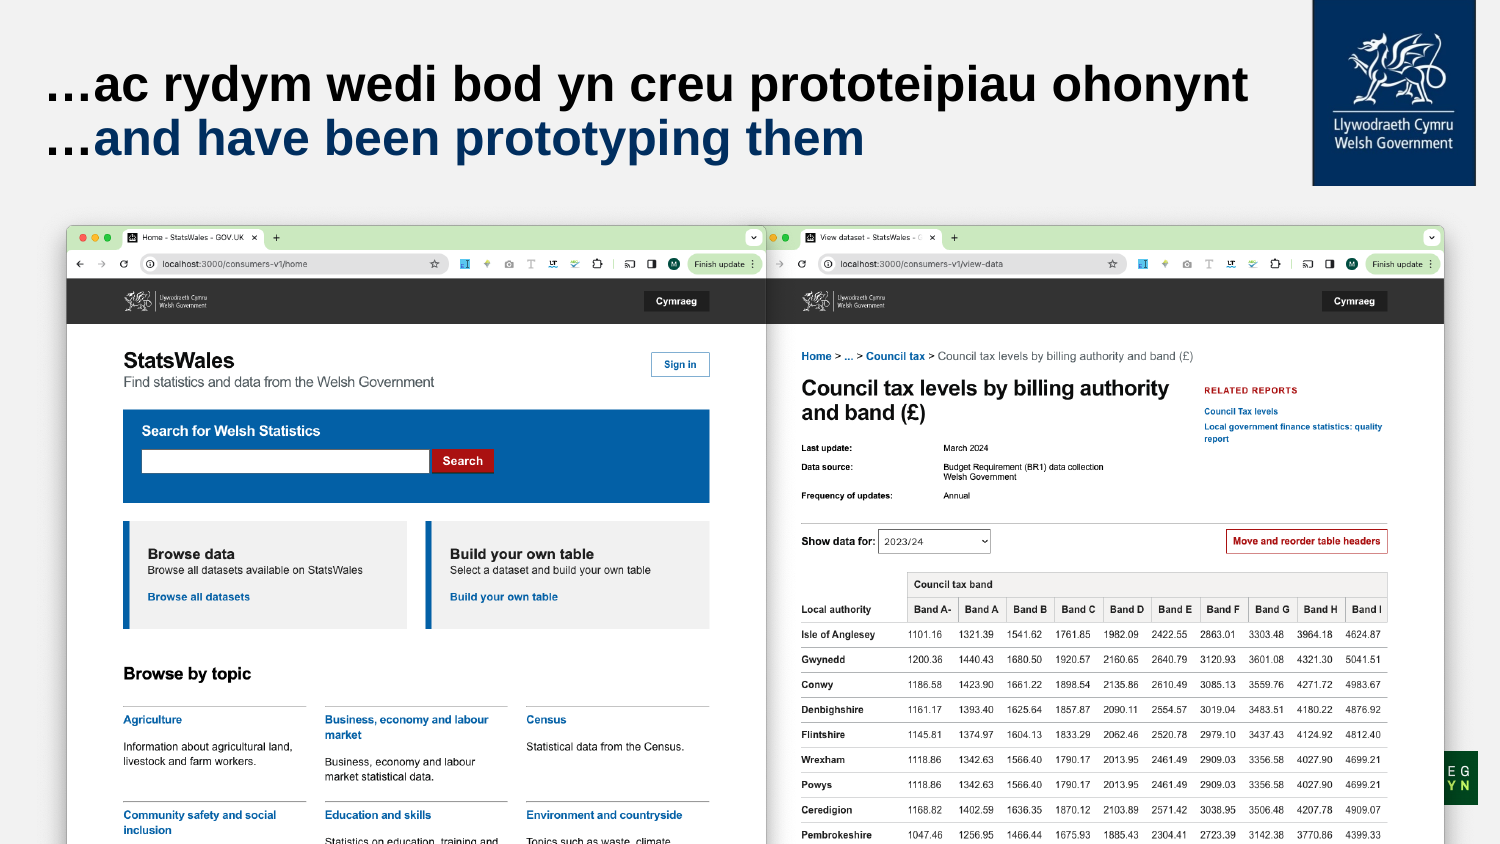

# …ac rydym wedi bod yn creu prototeipiau ohonynt …and have been prototyping them